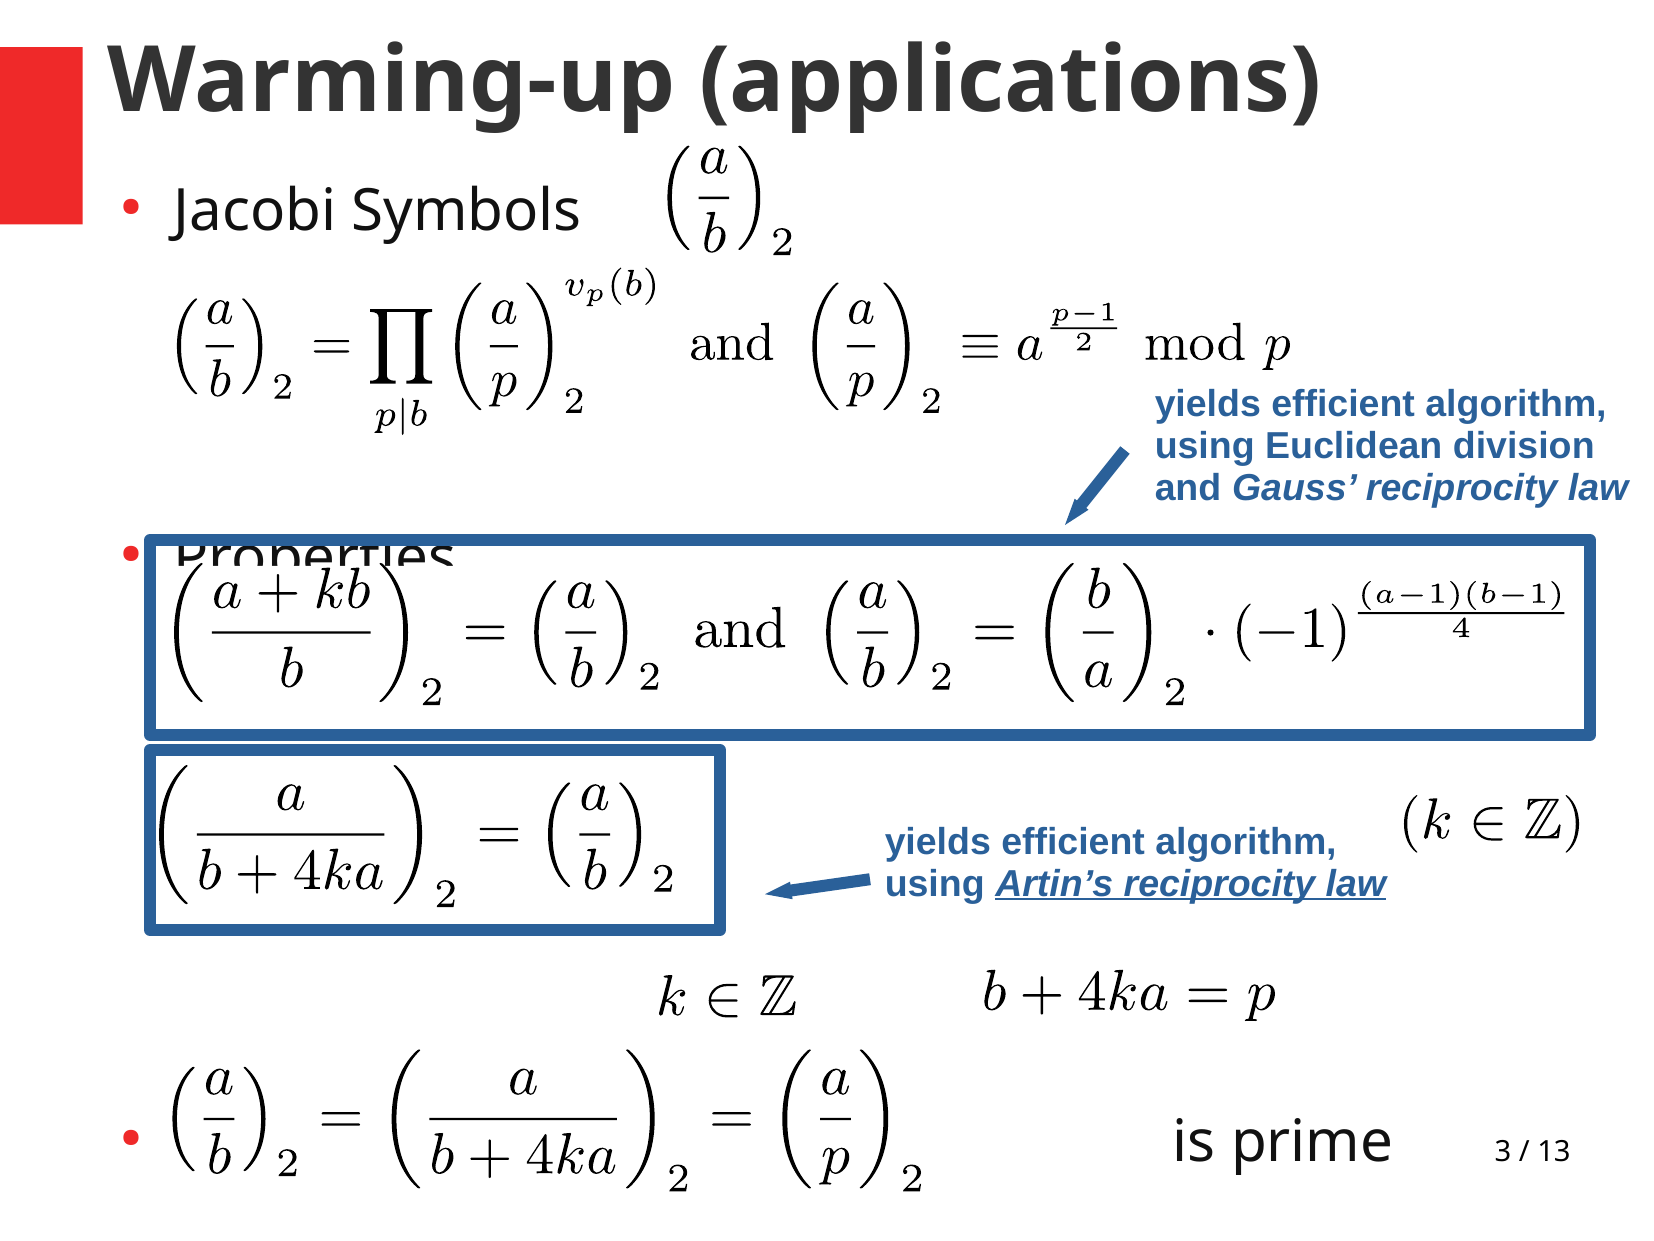

# Warming-up (applications)
Jacobi Symbols
Properties
Sample random until is prime
yields efficient algorithm, using Euclidean division and Gauss’ reciprocity law
yields efficient algorithm, using Artin’s reciprocity law
3